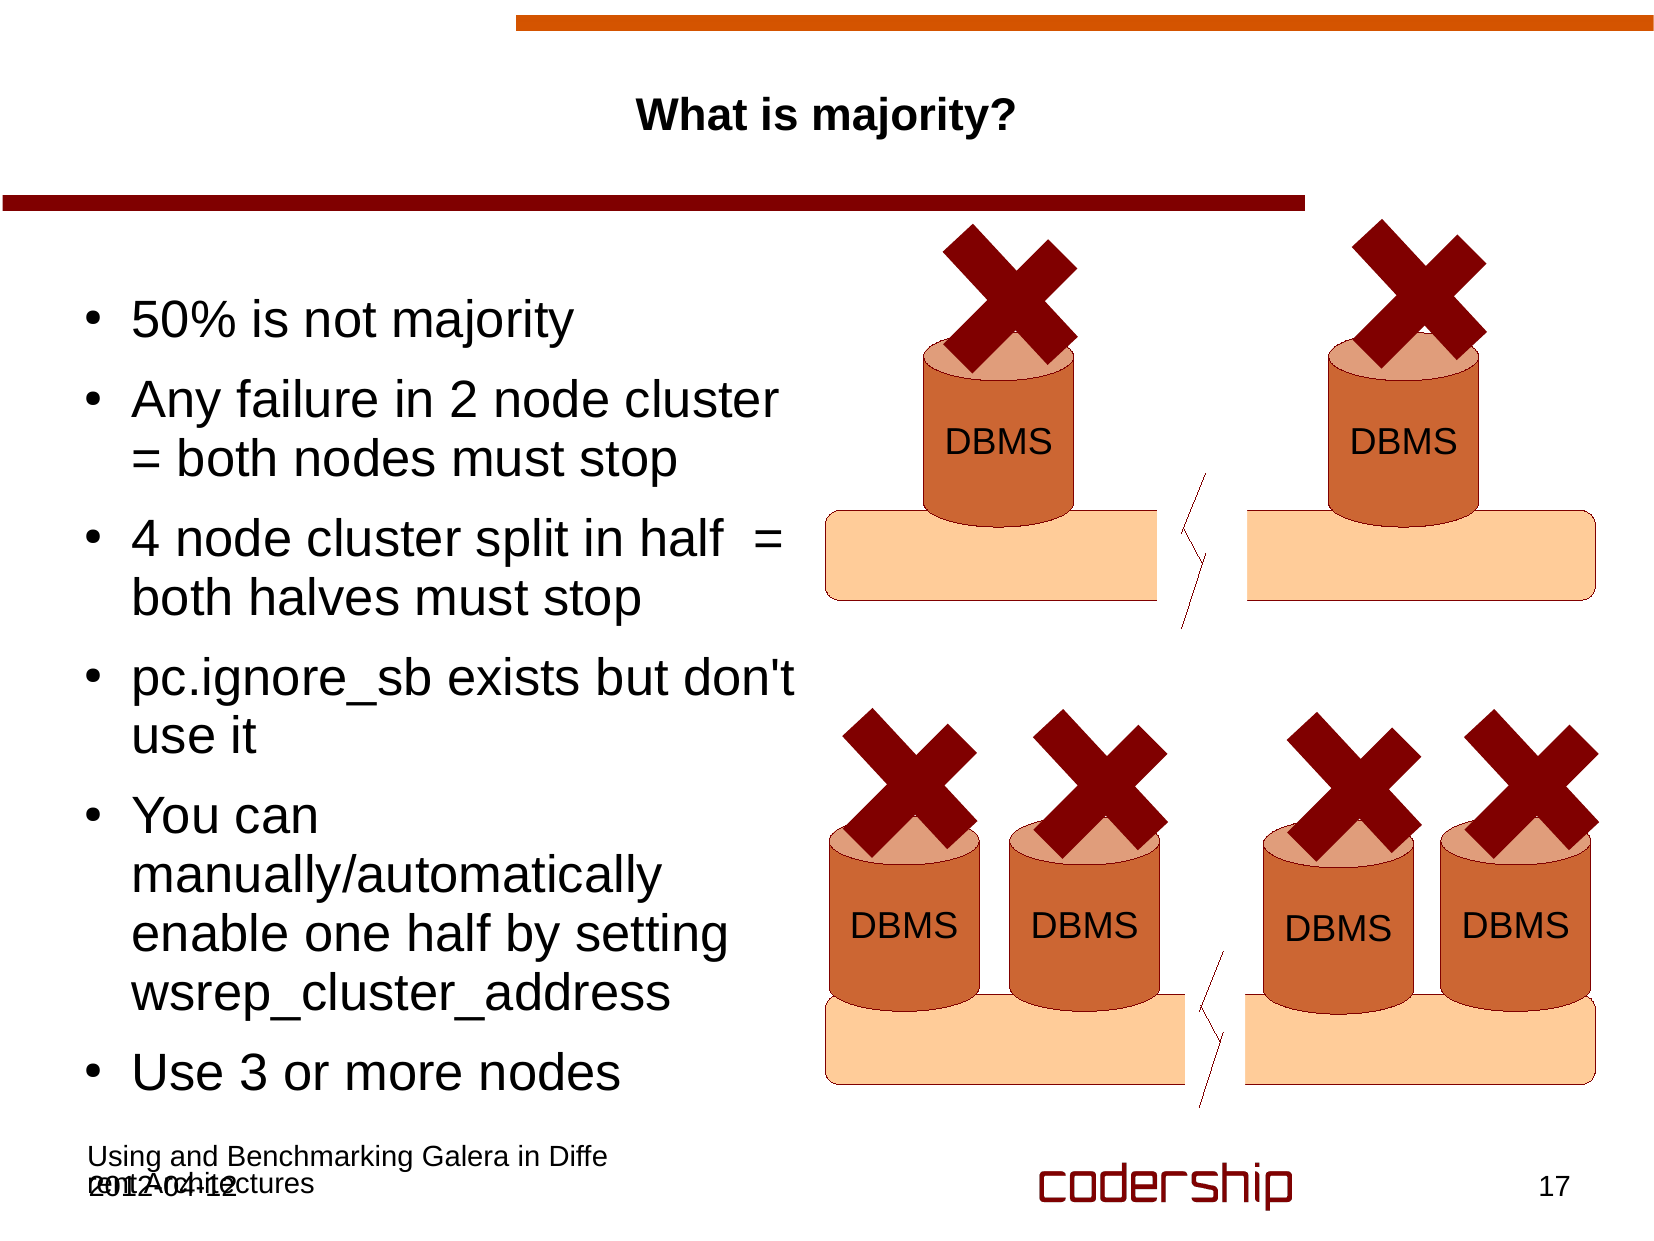

# What is majority?
50% is not majority
Any failure in 2 node cluster = both nodes must stop
4 node cluster split in half = both halves must stop
pc.ignore_sb exists but don't use it
You can manually/automatically enable one half by setting wsrep_cluster_address
Use 3 or more nodes
DBMS
DBMS
DBMS
DBMS
DBMS
DBMS
Using and Benchmarking Galera in Different Architectures
2012-04-12
17